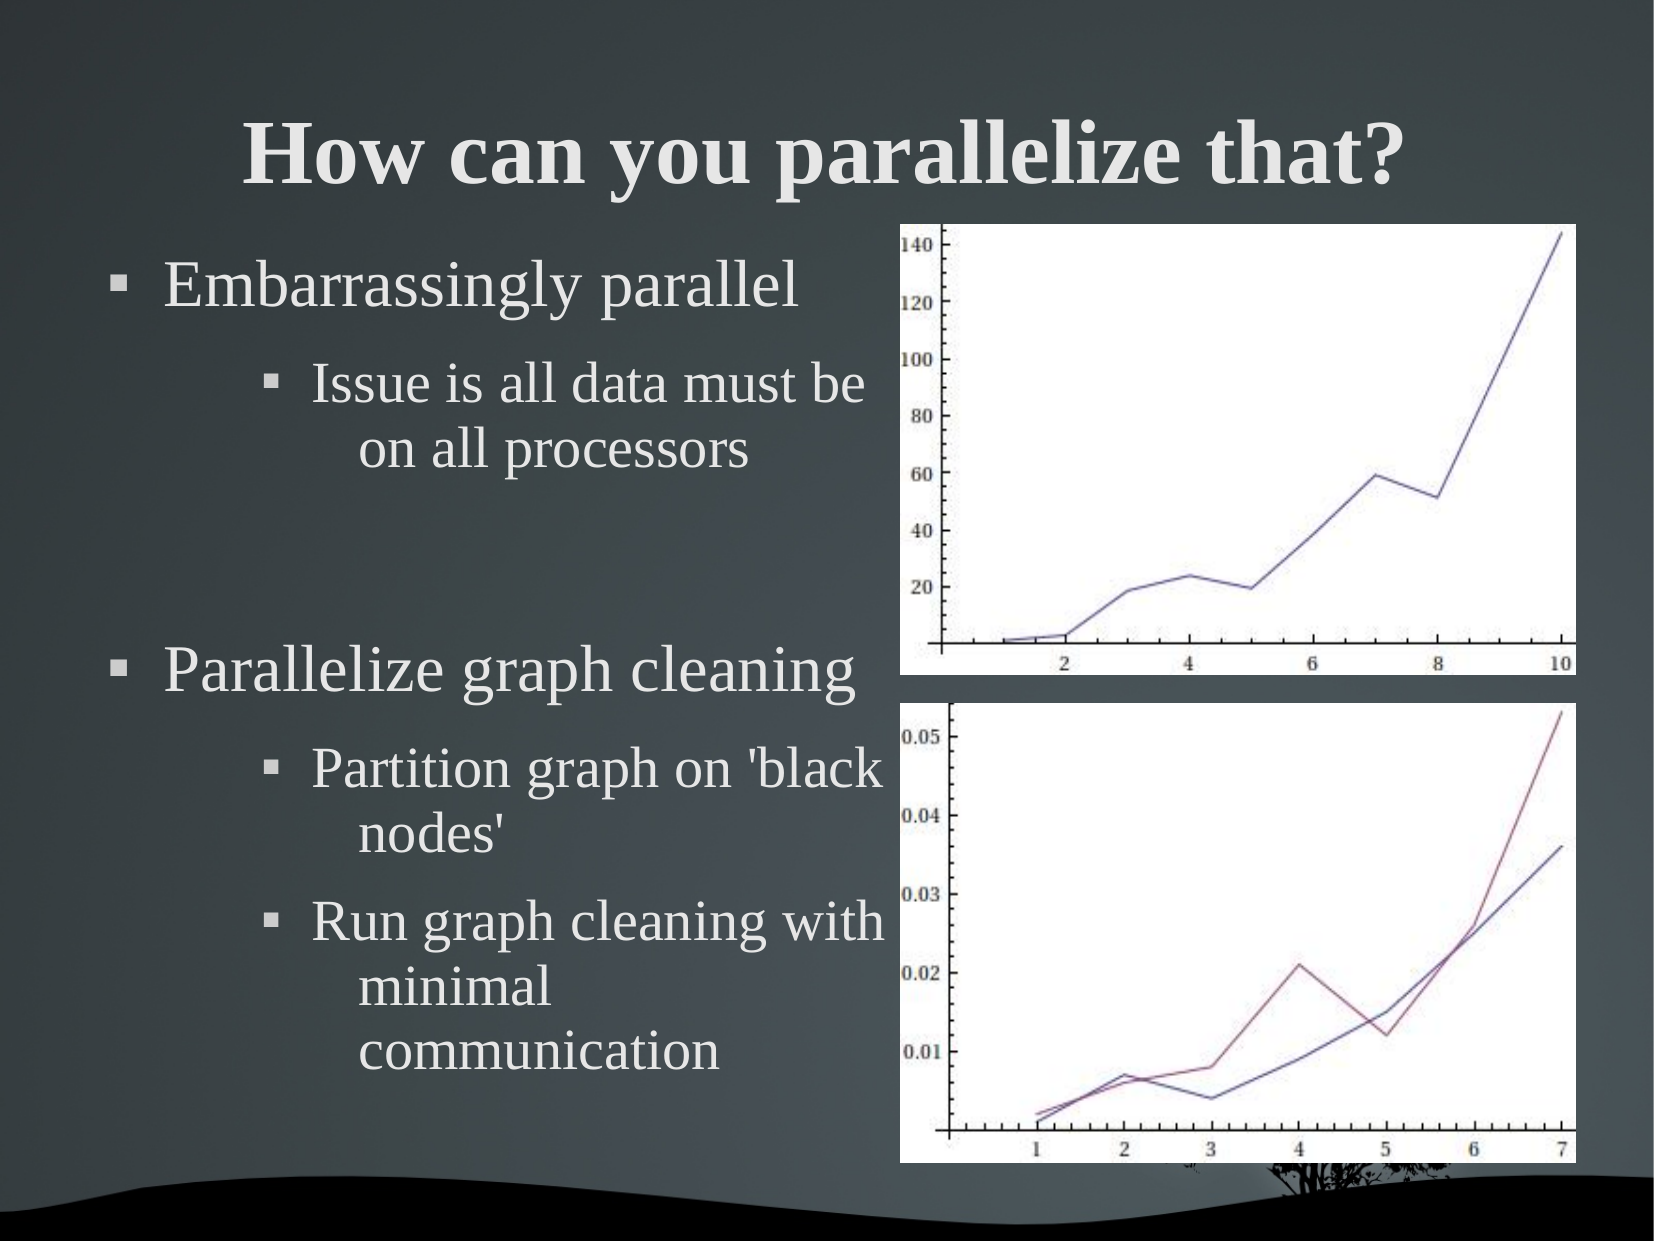

# How can you parallelize that?
Embarrassingly parallel
Issue is all data must be on all processors
Parallelize graph cleaning
Partition graph on 'black nodes'
Run graph cleaning with minimal communication